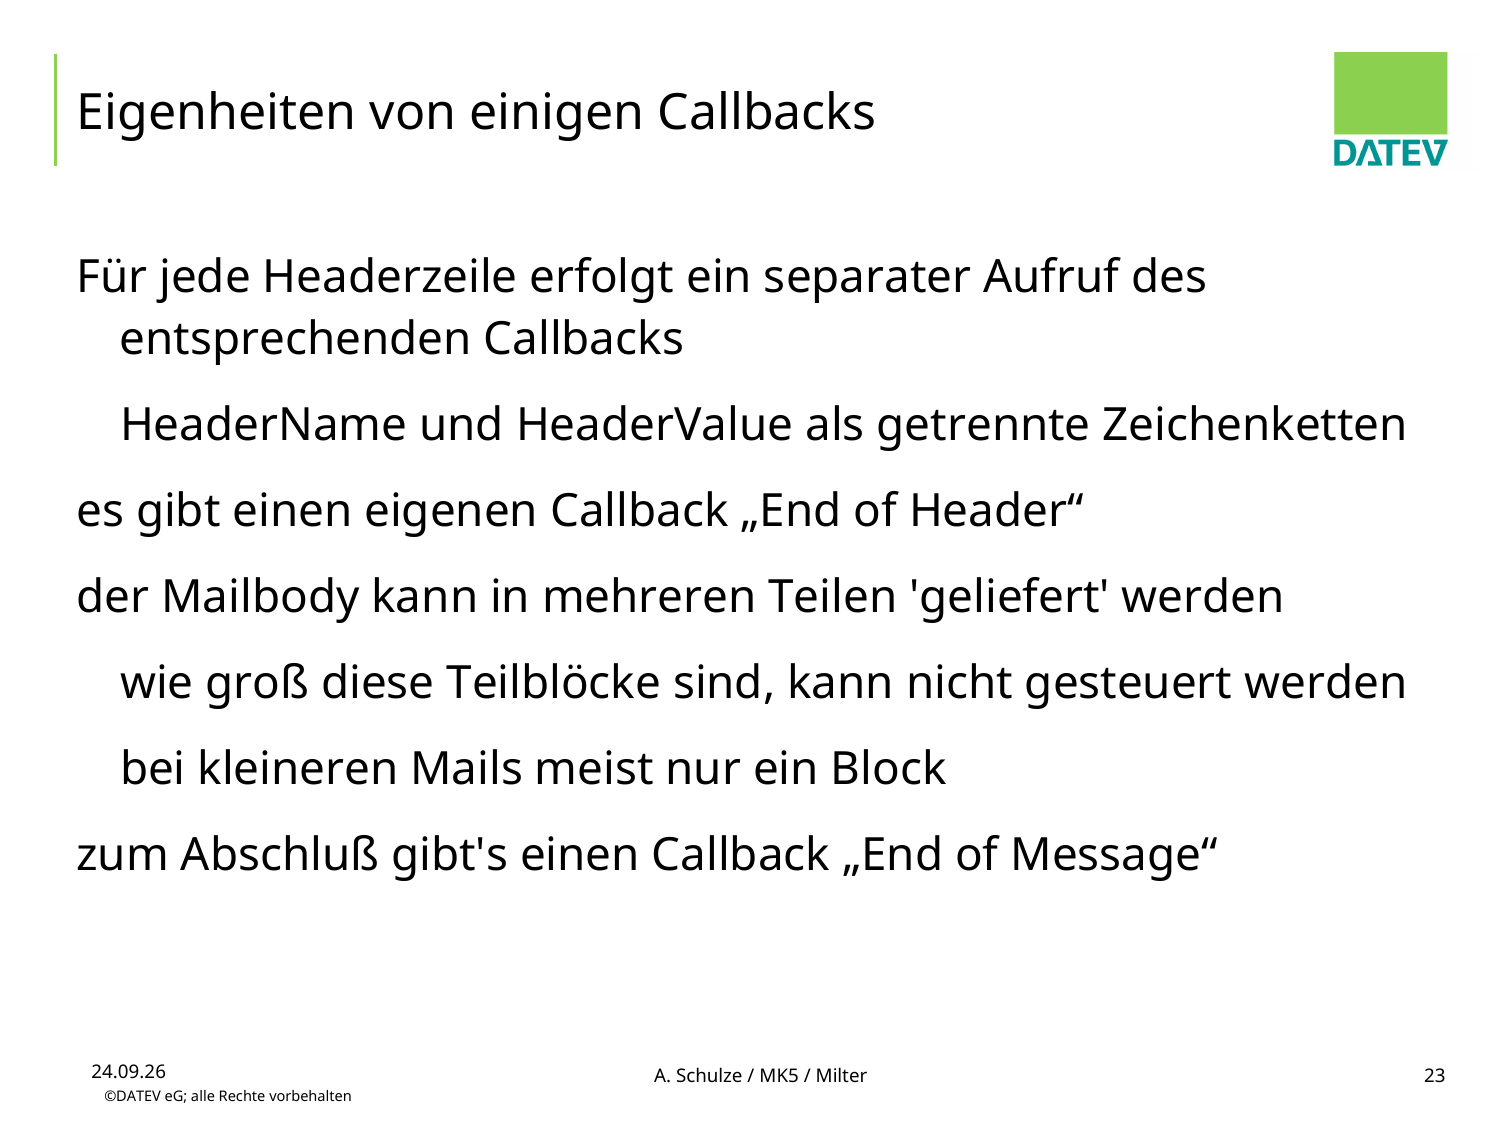

# Eigenheiten von einigen Callbacks
Für jede Headerzeile erfolgt ein separater Aufruf des entsprechenden Callbacks
HeaderName und HeaderValue als getrennte Zeichenketten
es gibt einen eigenen Callback „End of Header“
der Mailbody kann in mehreren Teilen 'geliefert' werden
wie groß diese Teilblöcke sind, kann nicht gesteuert werden
bei kleineren Mails meist nur ein Block
zum Abschluß gibt's einen Callback „End of Message“
A. Schulze / MK5 / Milter
23